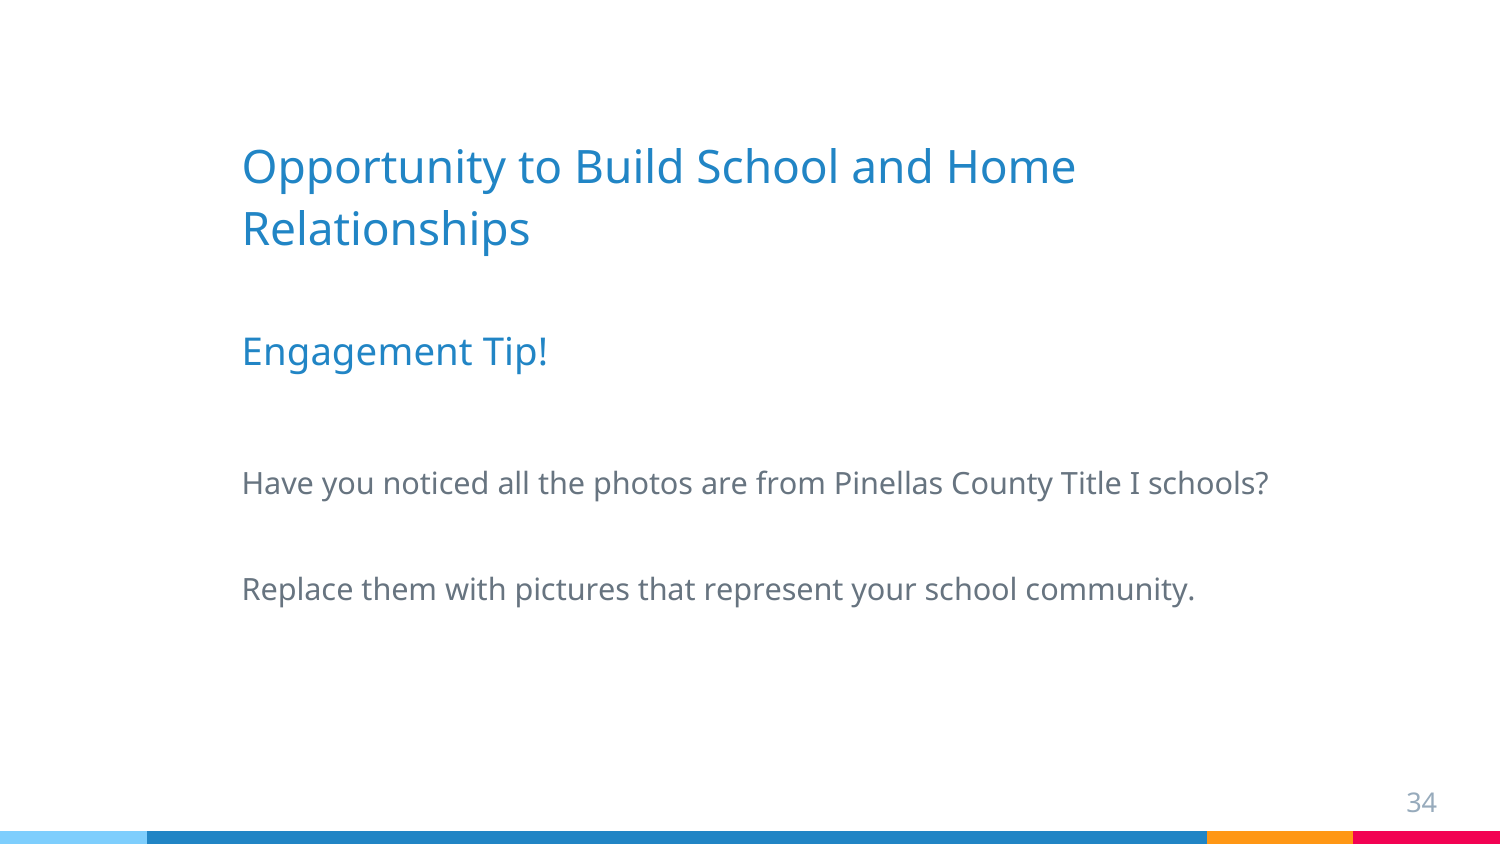

# Opportunity to Build School and Home Relationships
Engagement Tip!
Have you noticed all the photos are from Pinellas County Title I schools?
Replace them with pictures that represent your school community.
34